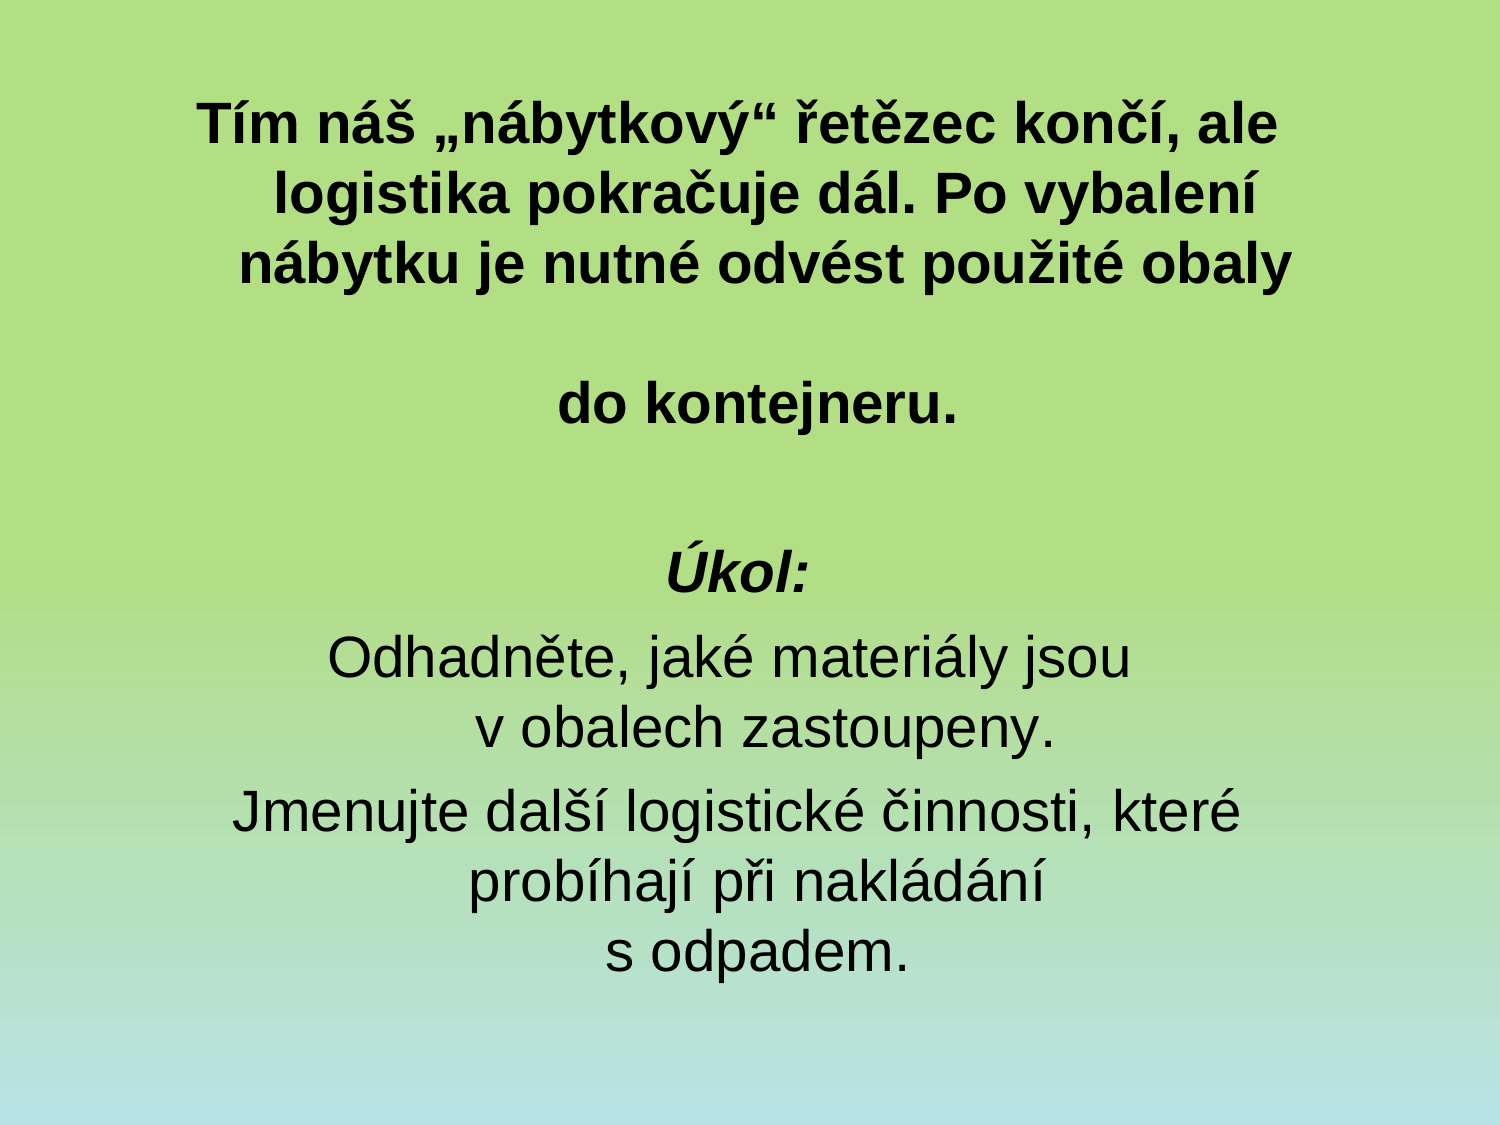

# Tím náš „nábytkový“ řetězec končí, ale logistika pokračuje dál. Po vybalení nábytku je nutné odvést použité obaly do kontejneru.
Úkol:
Odhadněte, jaké materiály jsou
v obalech zastoupeny.
Jmenujte další logistické činnosti, které probíhají při nakládání
s odpadem.